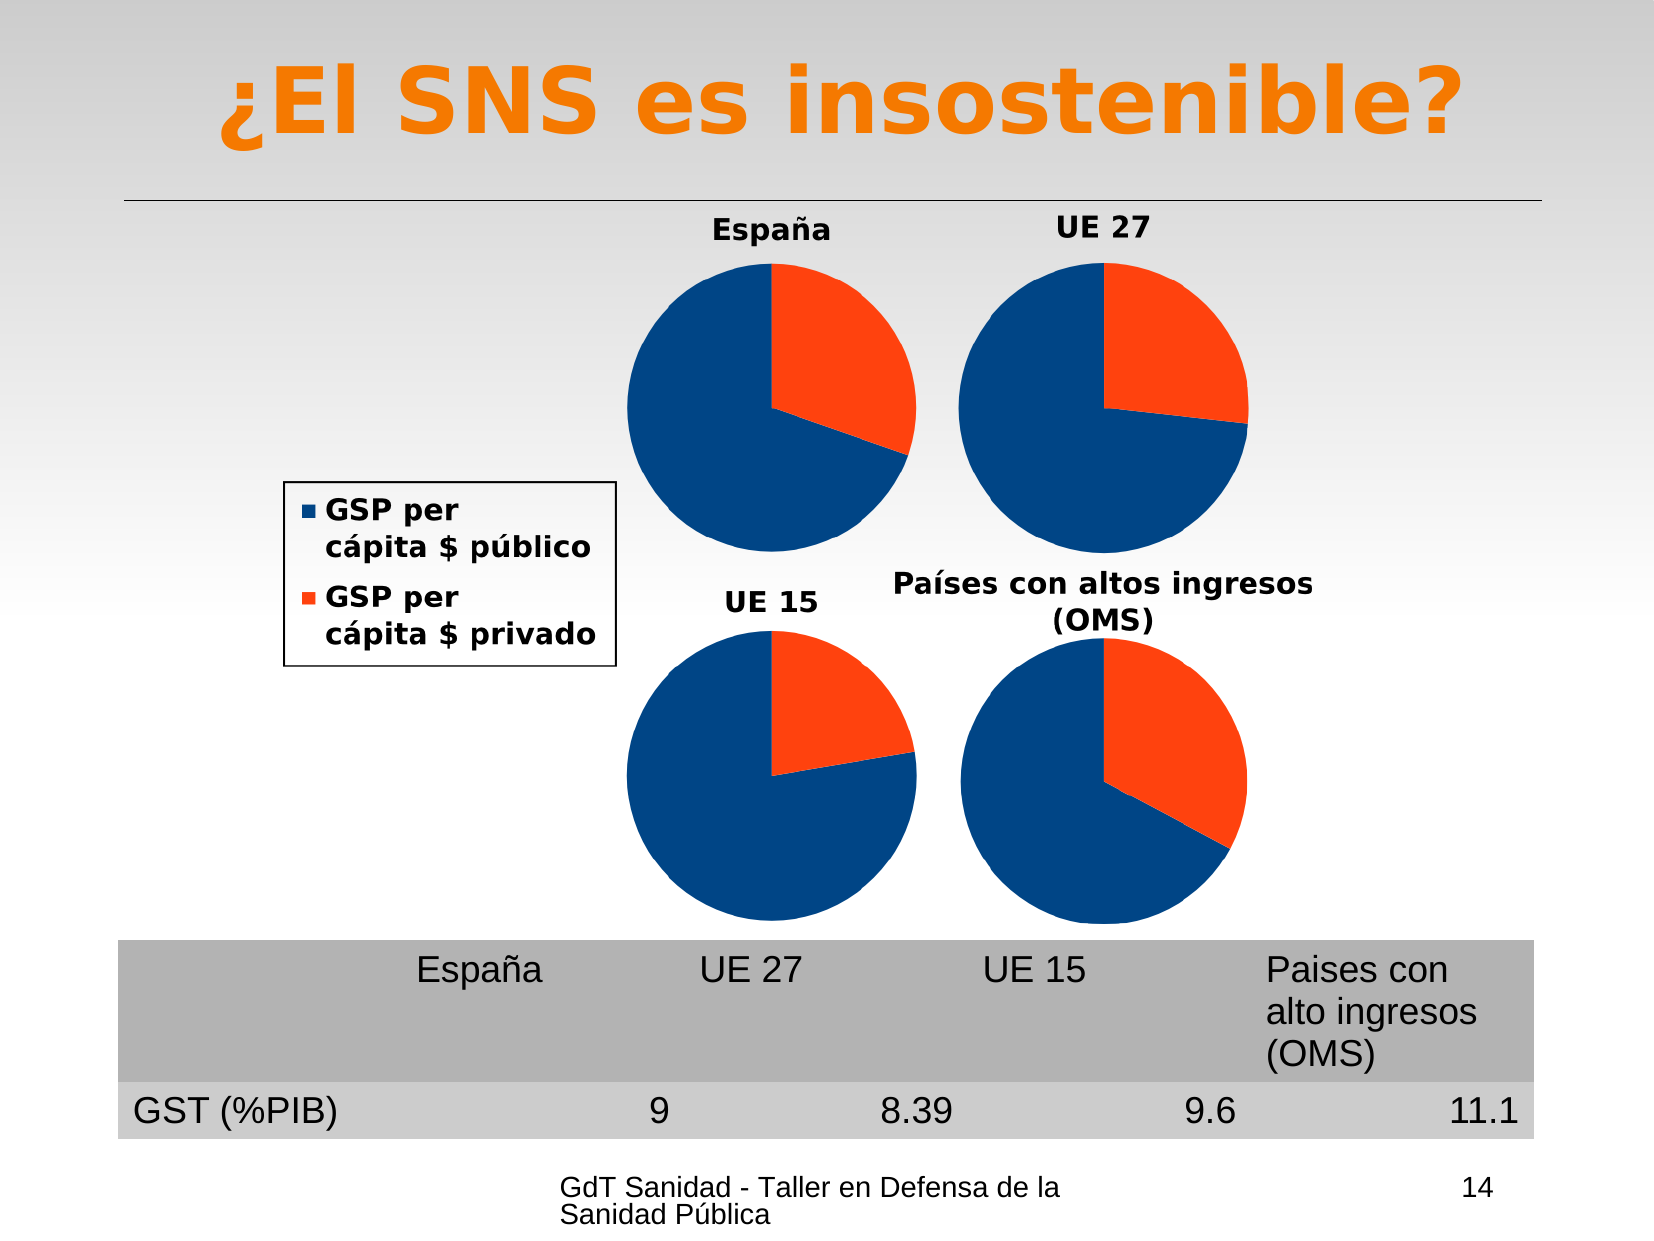

# ¿El SNS es insostenible?
| | España | UE 27 | UE 15 | Paises con alto ingresos (OMS) |
| --- | --- | --- | --- | --- |
| GST (%PIB) | 9 | 8.39 | 9.6 | 11.1 |
GdT Sanidad - Taller en Defensa de la Sanidad Pública
14